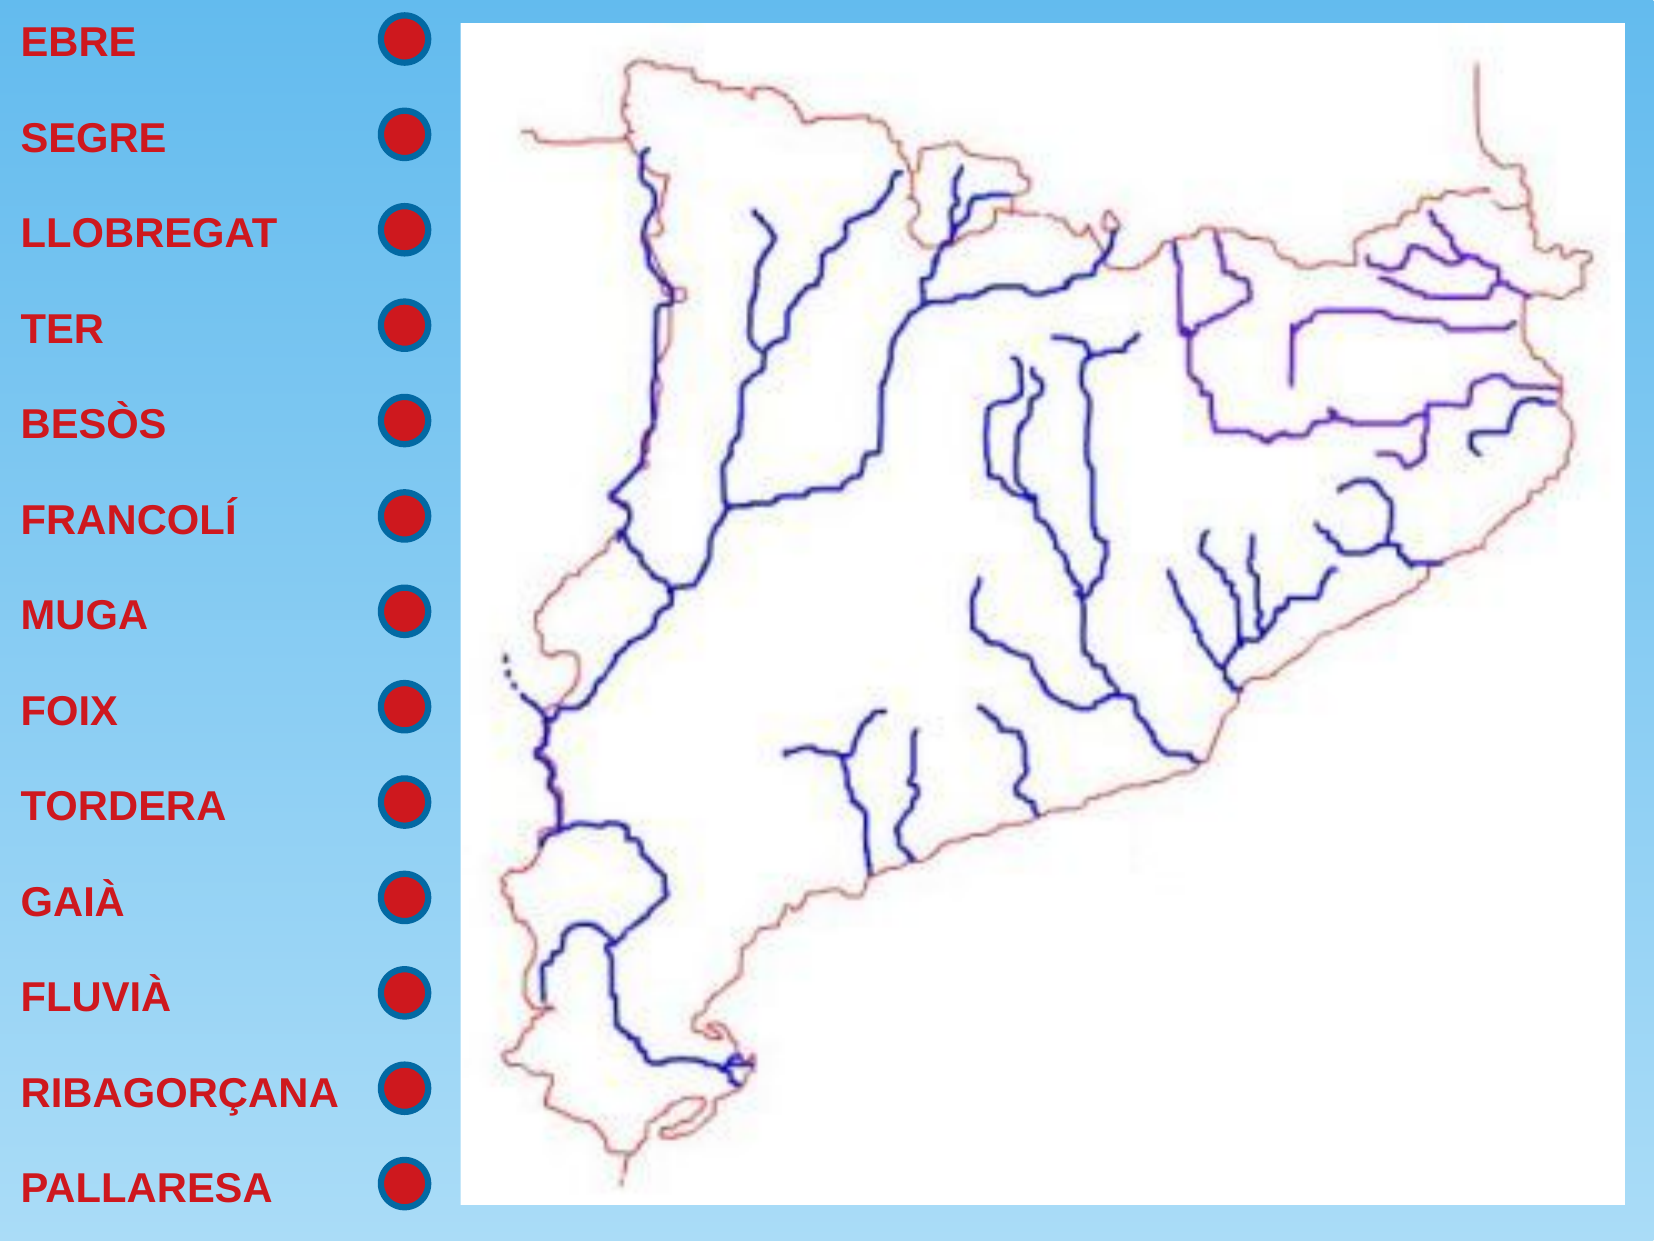

EBRE
SEGRE
LLOBREGAT
TER
BESÒS
FRANCOLÍ
MUGA
FOIX
TORDERA
GAIÀ
FLUVIÀ
RIBAGORÇANA
PALLARESA